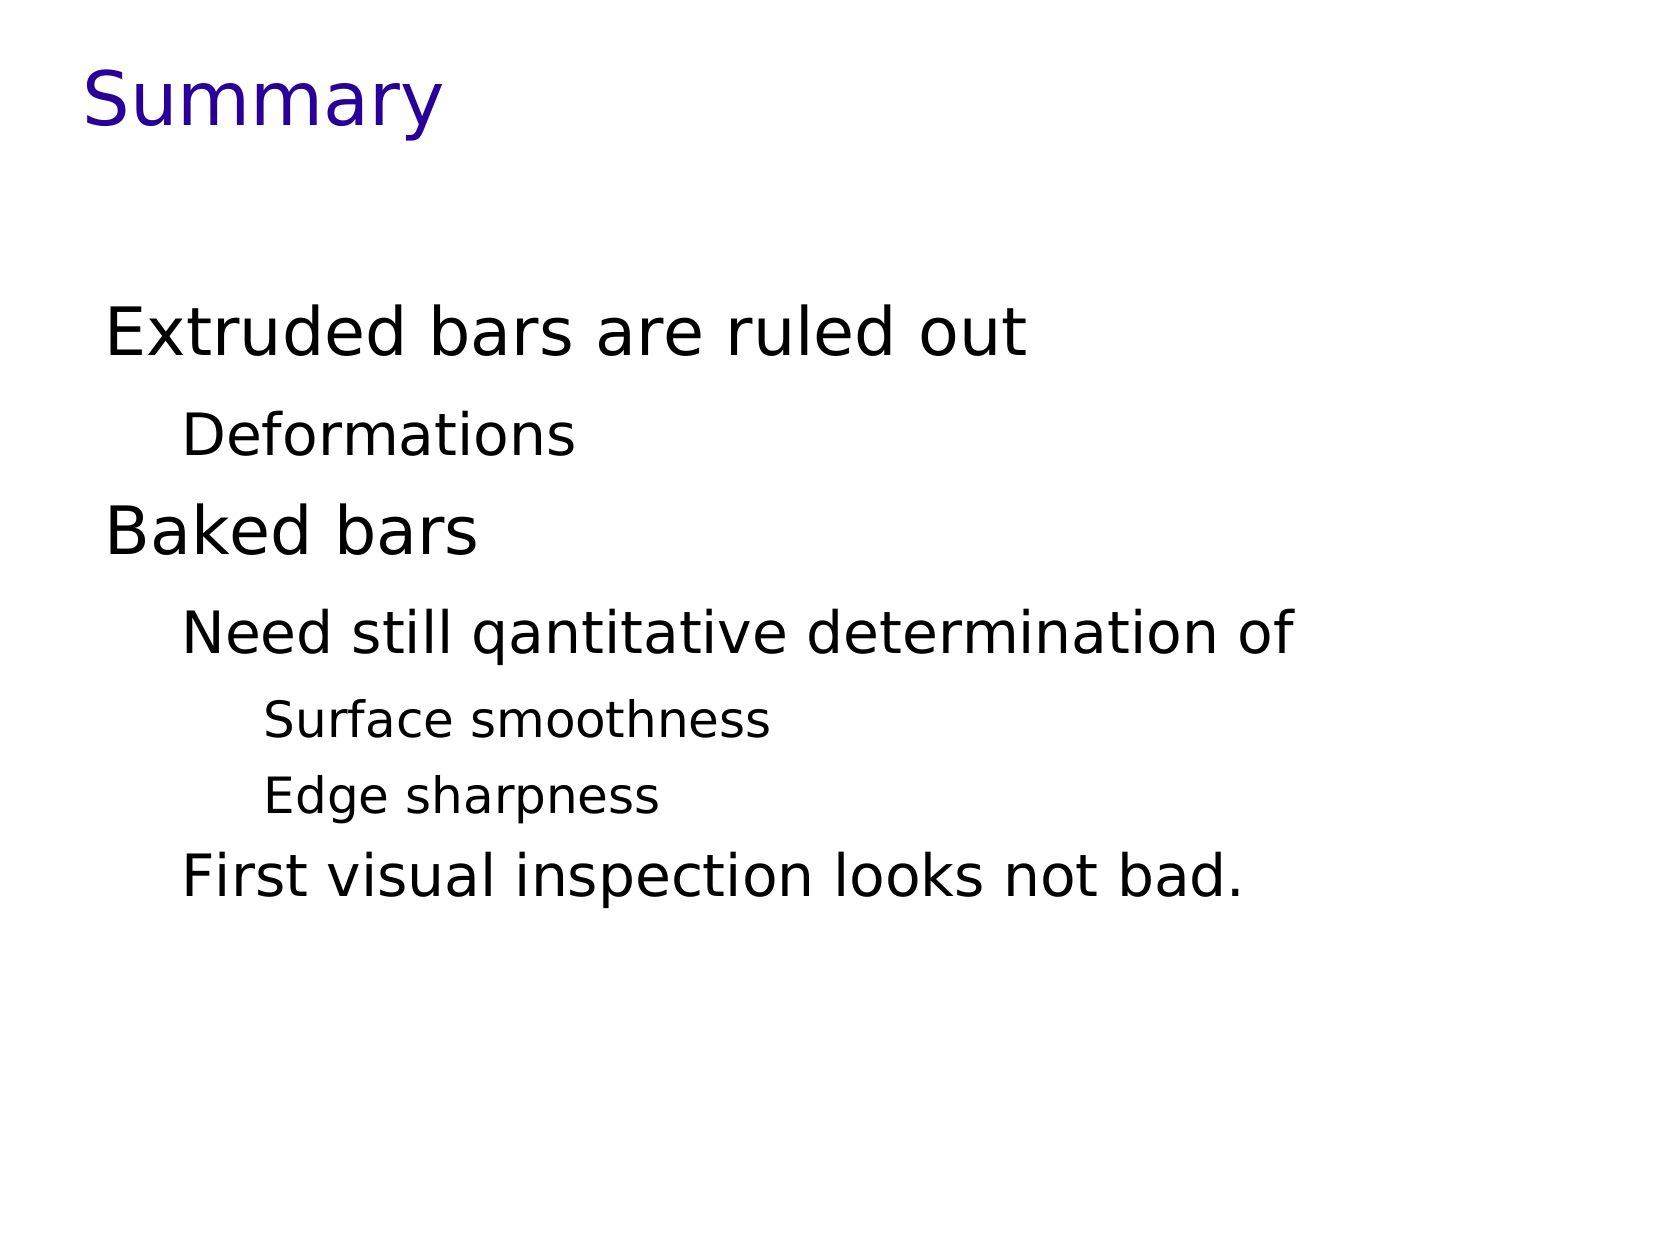

# Summary
Extruded bars are ruled out
Deformations
Baked bars
Need still qantitative determination of
Surface smoothness
Edge sharpness
First visual inspection looks not bad.